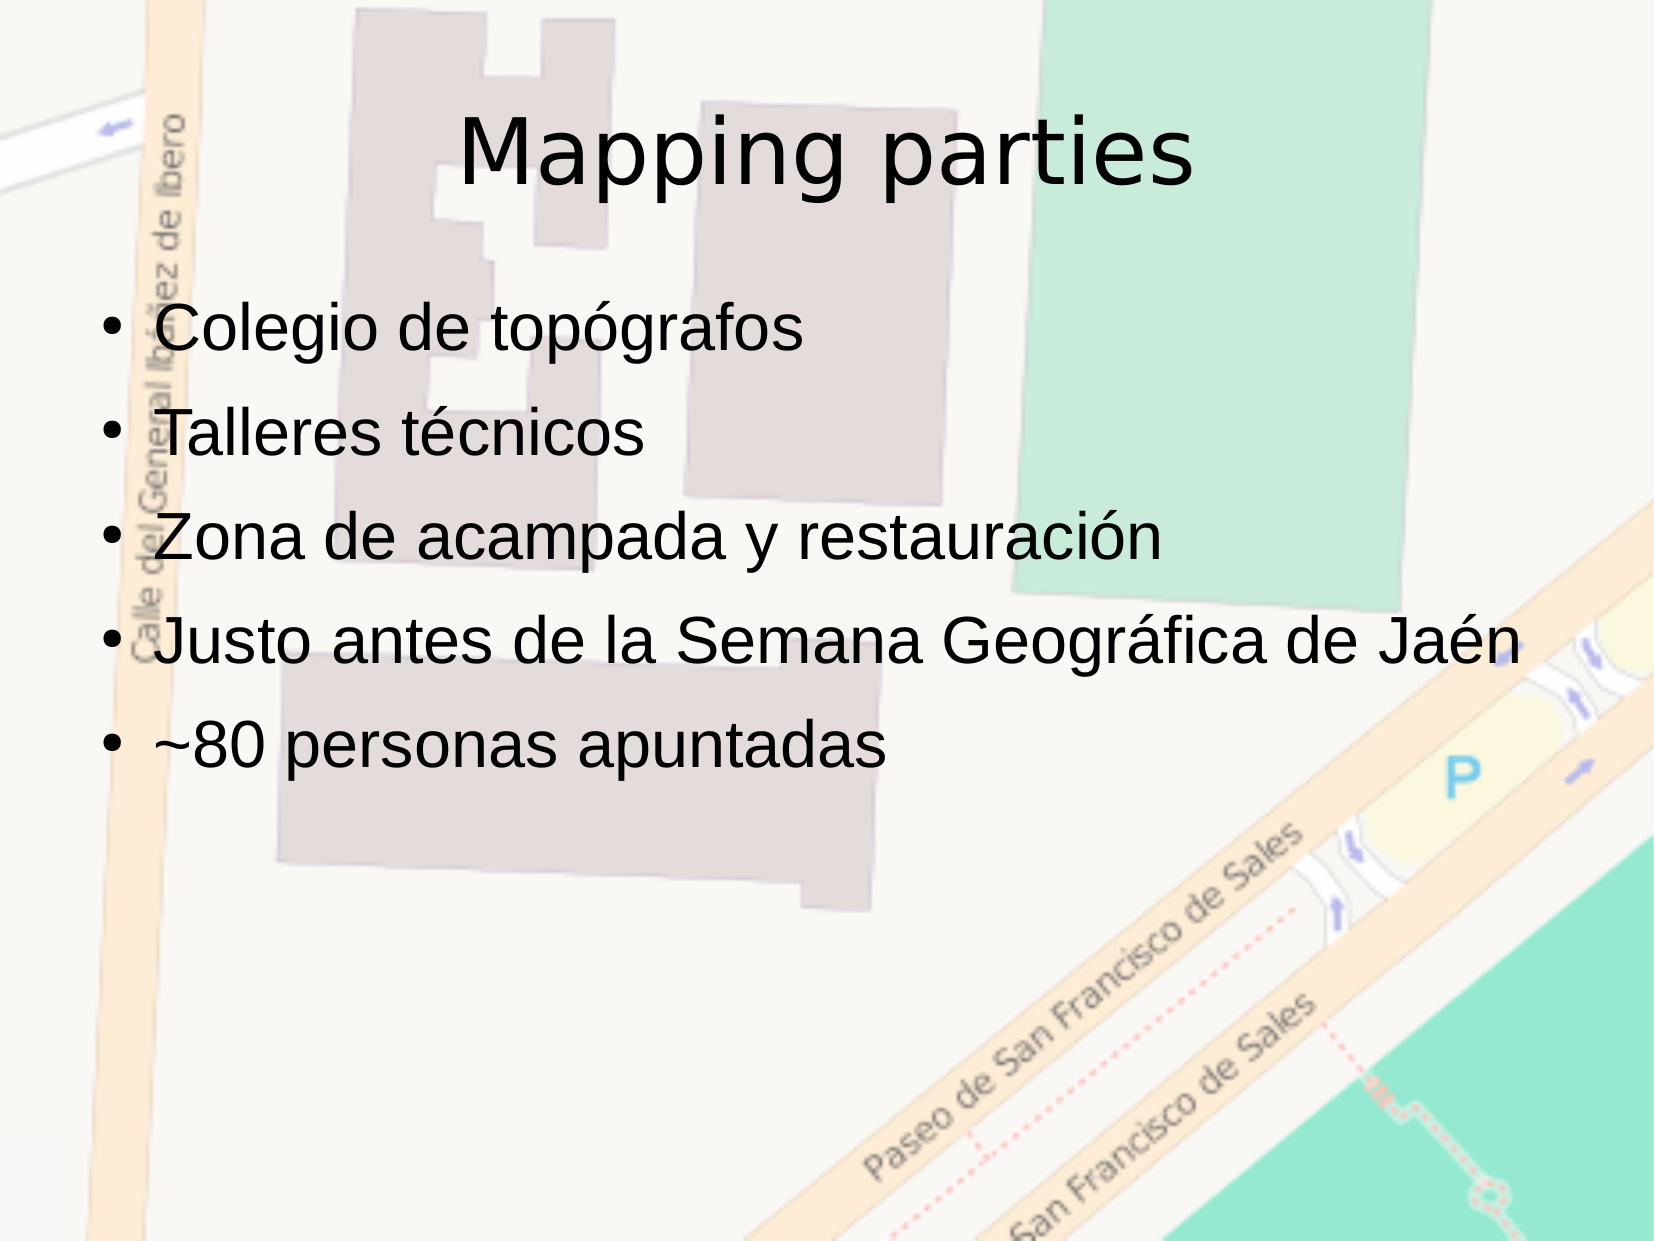

# Mapping parties
Colegio de topógrafos
Talleres técnicos
Zona de acampada y restauración
Justo antes de la Semana Geográfica de Jaén
~80 personas apuntadas